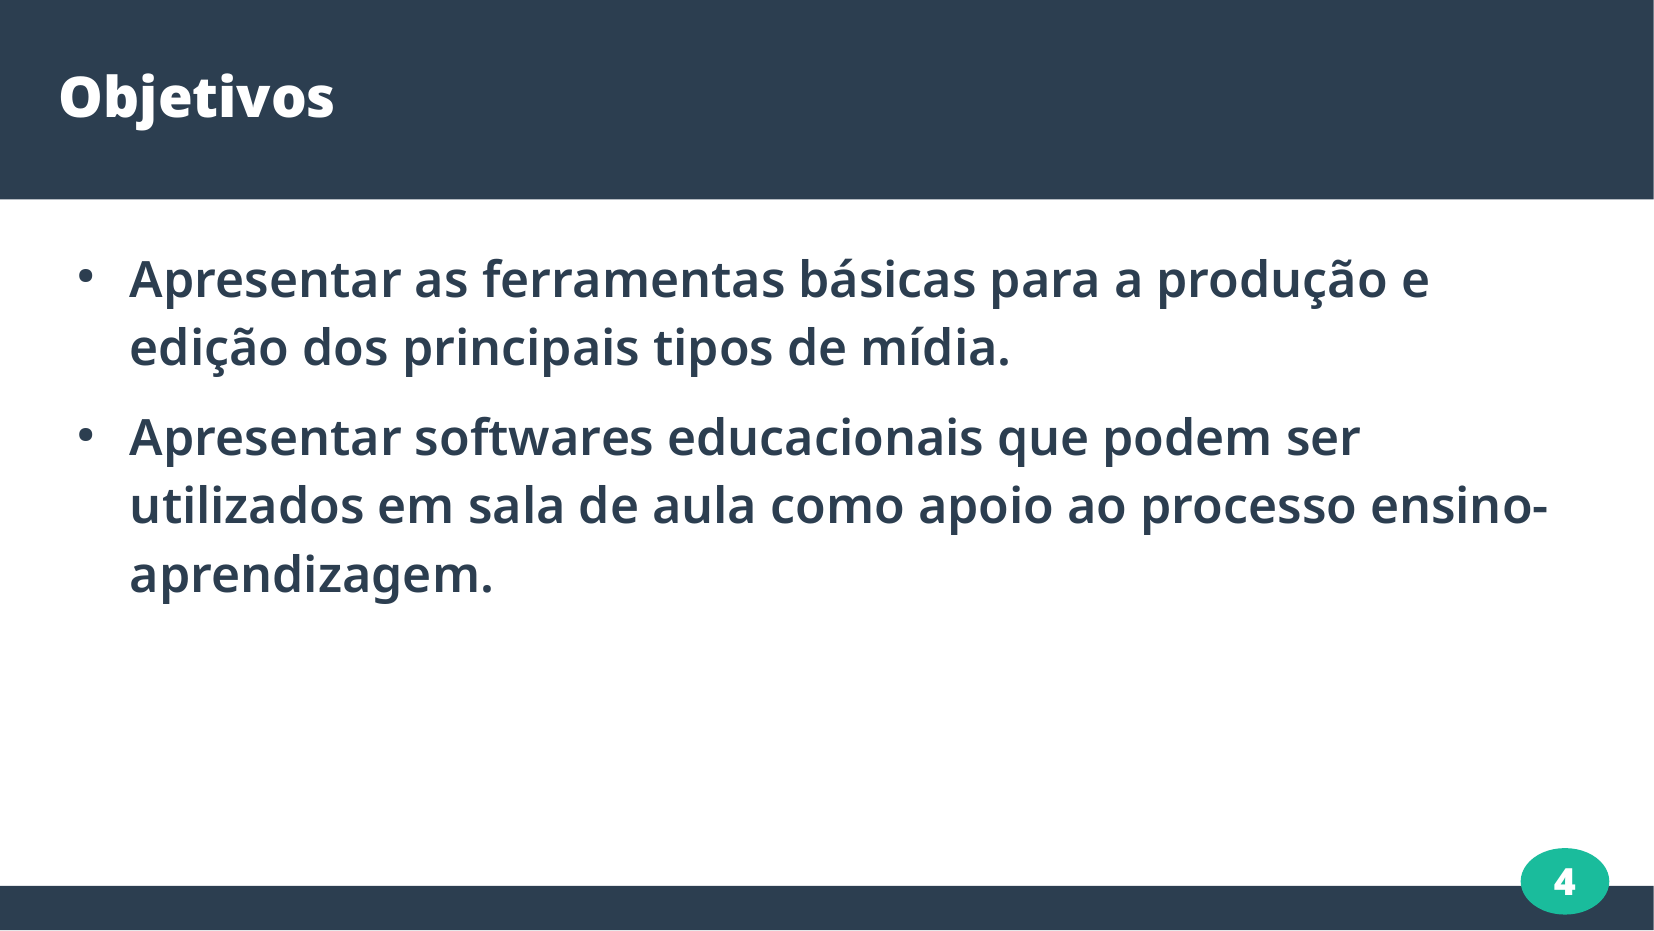

# Objetivos
Apresentar as ferramentas básicas para a produção e edição dos principais tipos de mídia.
Apresentar softwares educacionais que podem ser utilizados em sala de aula como apoio ao processo ensino-aprendizagem.
4